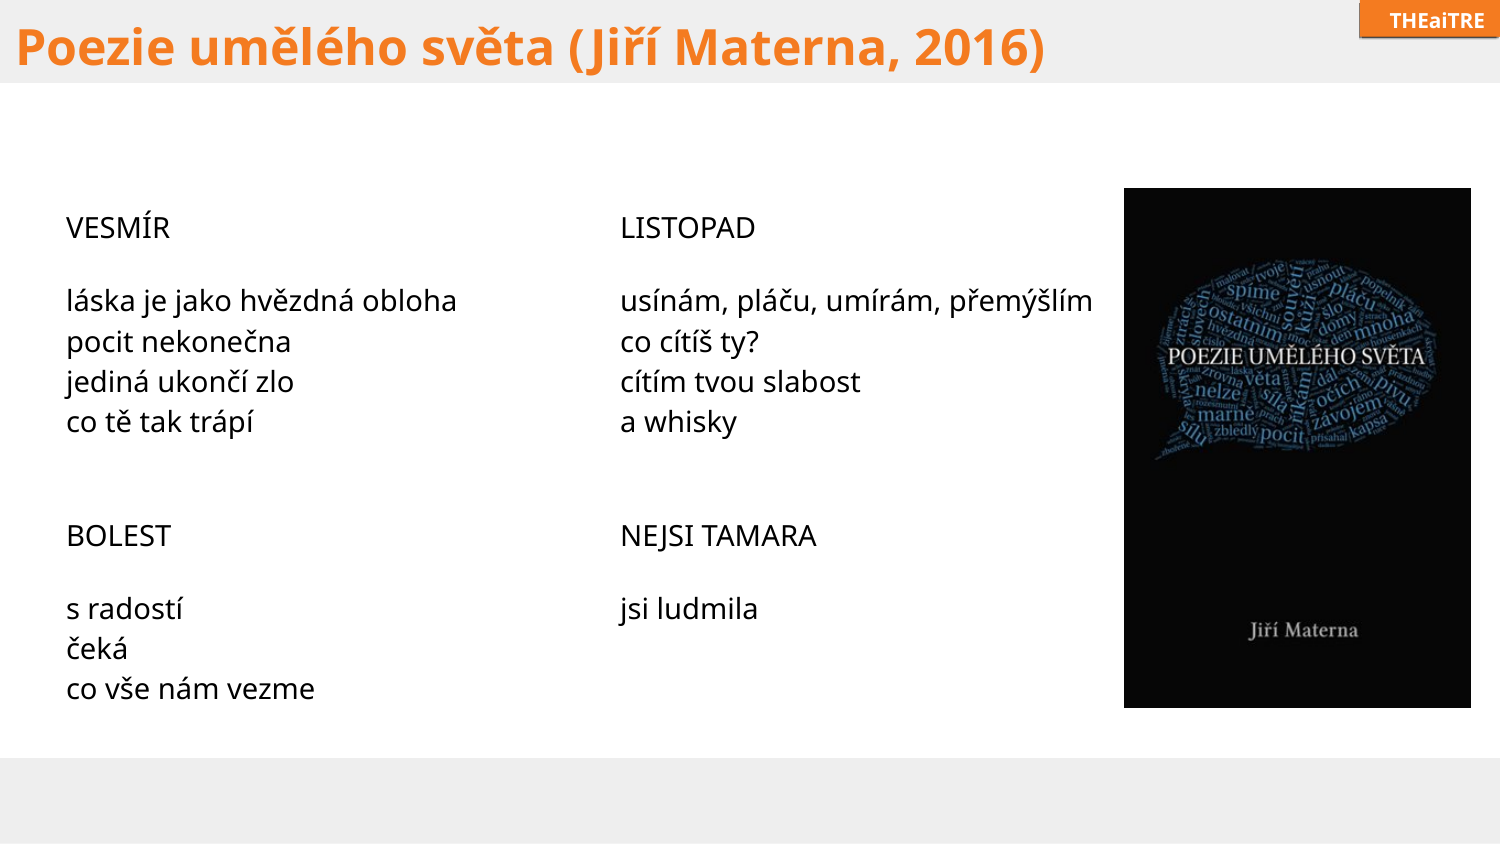

Poezie umělého světa (Jiří Materna, 2016)
THEaiTRE
# VESMÍR
láska je jako hvězdná obloha
pocit nekonečna
jediná ukončí zlo
co tě tak trápí
BOLEST
s radostí
čeká
co vše nám vezme
LISTOPAD
usínám, pláču, umírám, přemýšlím
co cítíš ty?
cítím tvou slabost
a whisky
NEJSI TAMARA
jsi ludmila